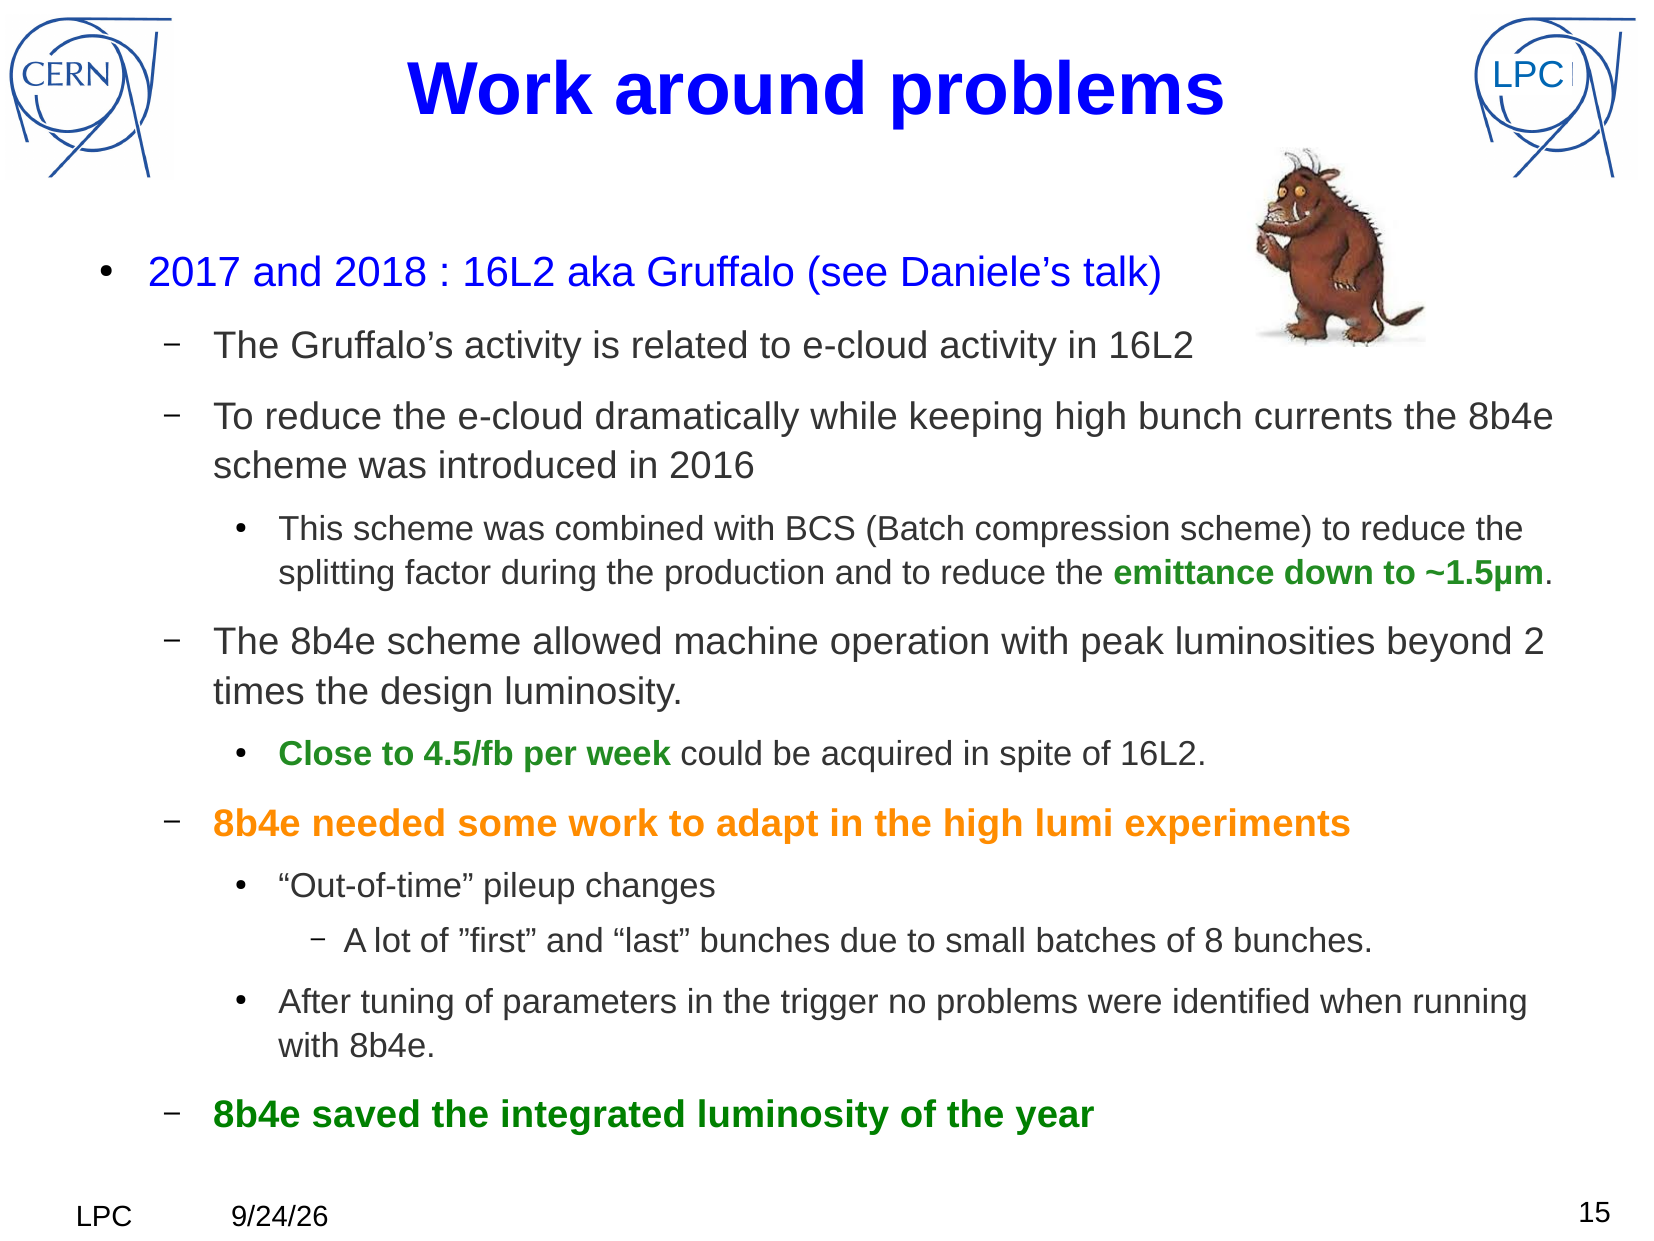

# Work around problems
2017 and 2018 : 16L2 aka Gruffalo (see Daniele’s talk)
The Gruffalo’s activity is related to e-cloud activity in 16L2
To reduce the e-cloud dramatically while keeping high bunch currents the 8b4e scheme was introduced in 2016
This scheme was combined with BCS (Batch compression scheme) to reduce the splitting factor during the production and to reduce the emittance down to ~1.5µm.
The 8b4e scheme allowed machine operation with peak luminosities beyond 2 times the design luminosity.
Close to 4.5/fb per week could be acquired in spite of 16L2.
8b4e needed some work to adapt in the high lumi experiments
“Out-of-time” pileup changes
A lot of ”first” and “last” bunches due to small batches of 8 bunches.
After tuning of parameters in the trigger no problems were identified when running with 8b4e.
8b4e saved the integrated luminosity of the year